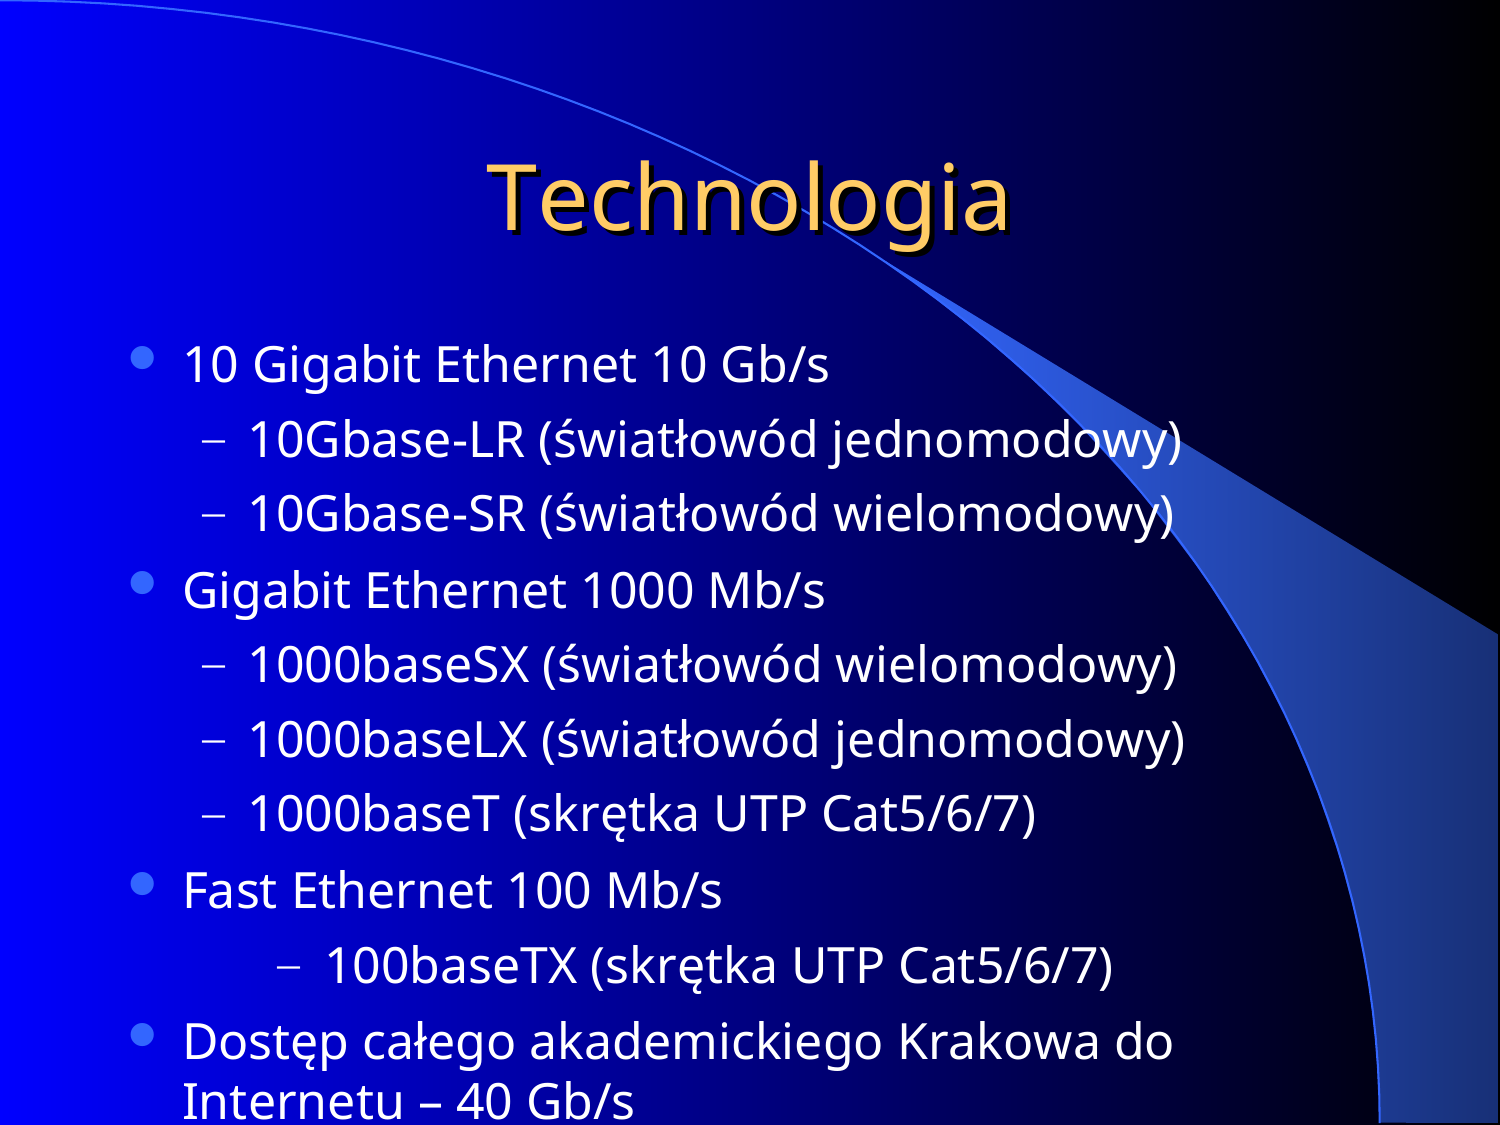

# Technologia
10 Gigabit Ethernet 10 Gb/s
10Gbase-LR (światłowód jednomodowy)
10Gbase-SR (światłowód wielomodowy)
Gigabit Ethernet 1000 Mb/s
1000baseSX (światłowód wielomodowy)
1000baseLX (światłowód jednomodowy)
1000baseT (skrętka UTP Cat5/6/7)
Fast Ethernet 100 Mb/s
100baseTX (skrętka UTP Cat5/6/7)
Dostęp całego akademickiego Krakowa do Internetu – 40 Gb/s